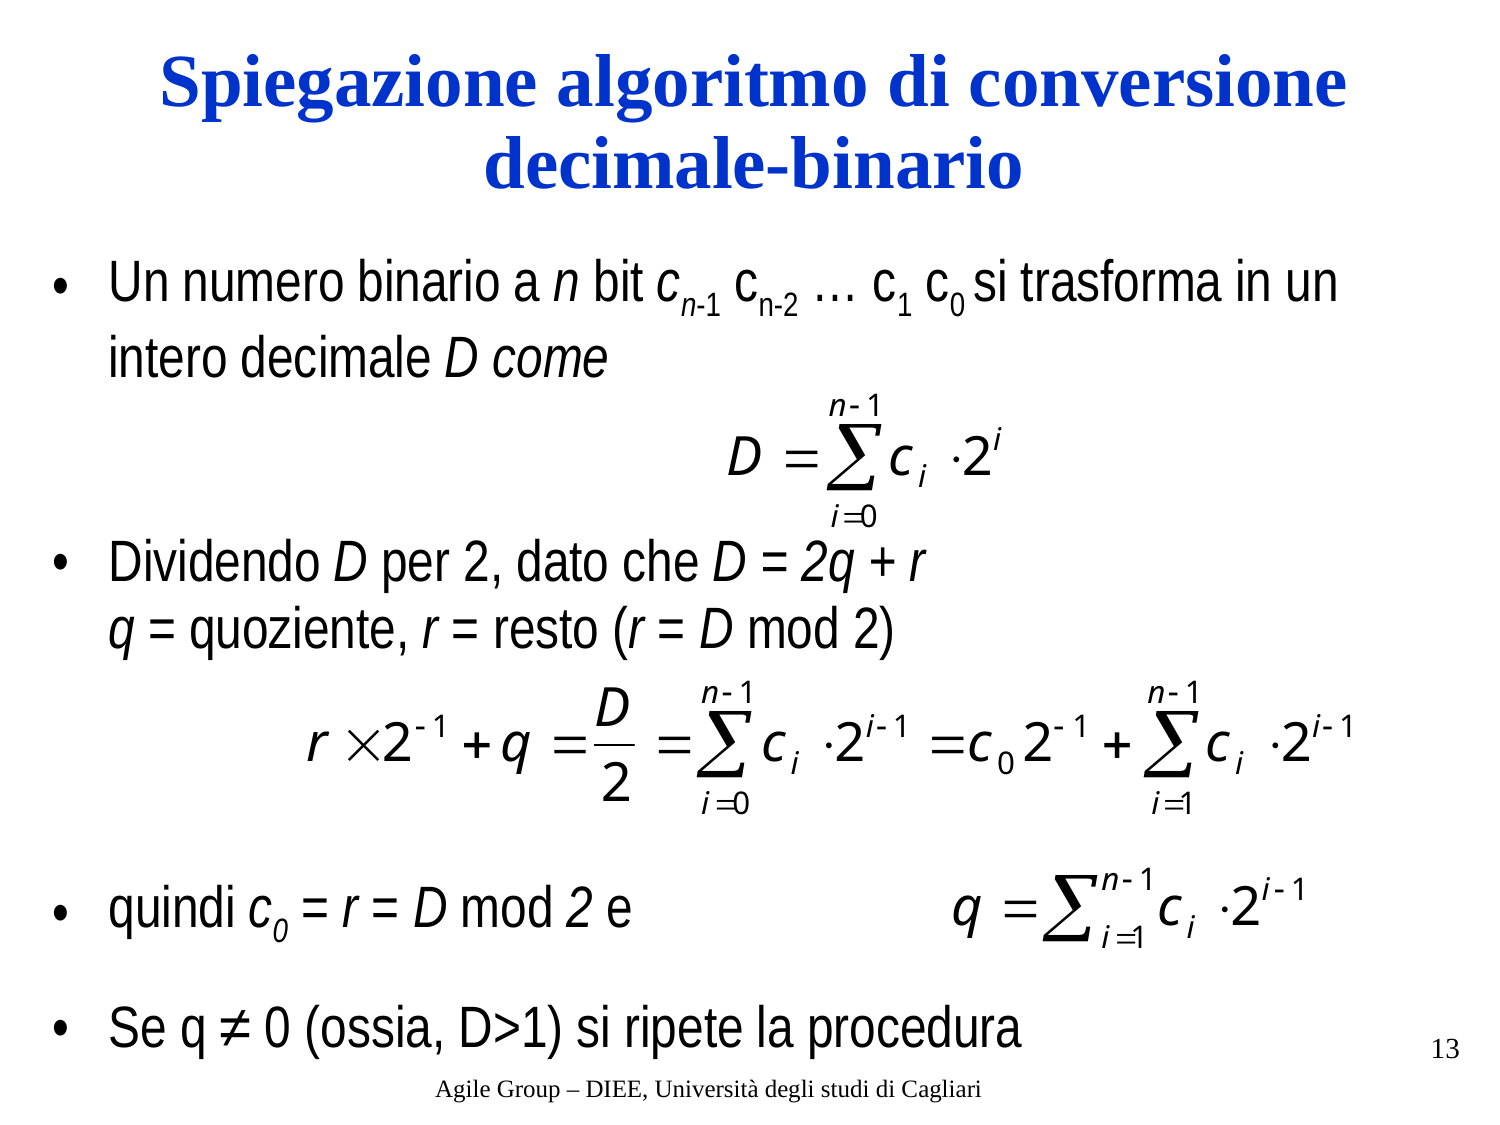

# Spiegazione algoritmo di conversione decimale-binario
Un numero binario a n bit cn-1 cn-2 … c1 c0 si trasforma in un intero decimale D come
Dividendo D per 2, dato che D = 2q + r
q = quoziente, r = resto (r = D mod 2)
quindi c0 = r = D mod 2 e
Se q ≠ 0 (ossia, D>1) si ripete la procedura
13